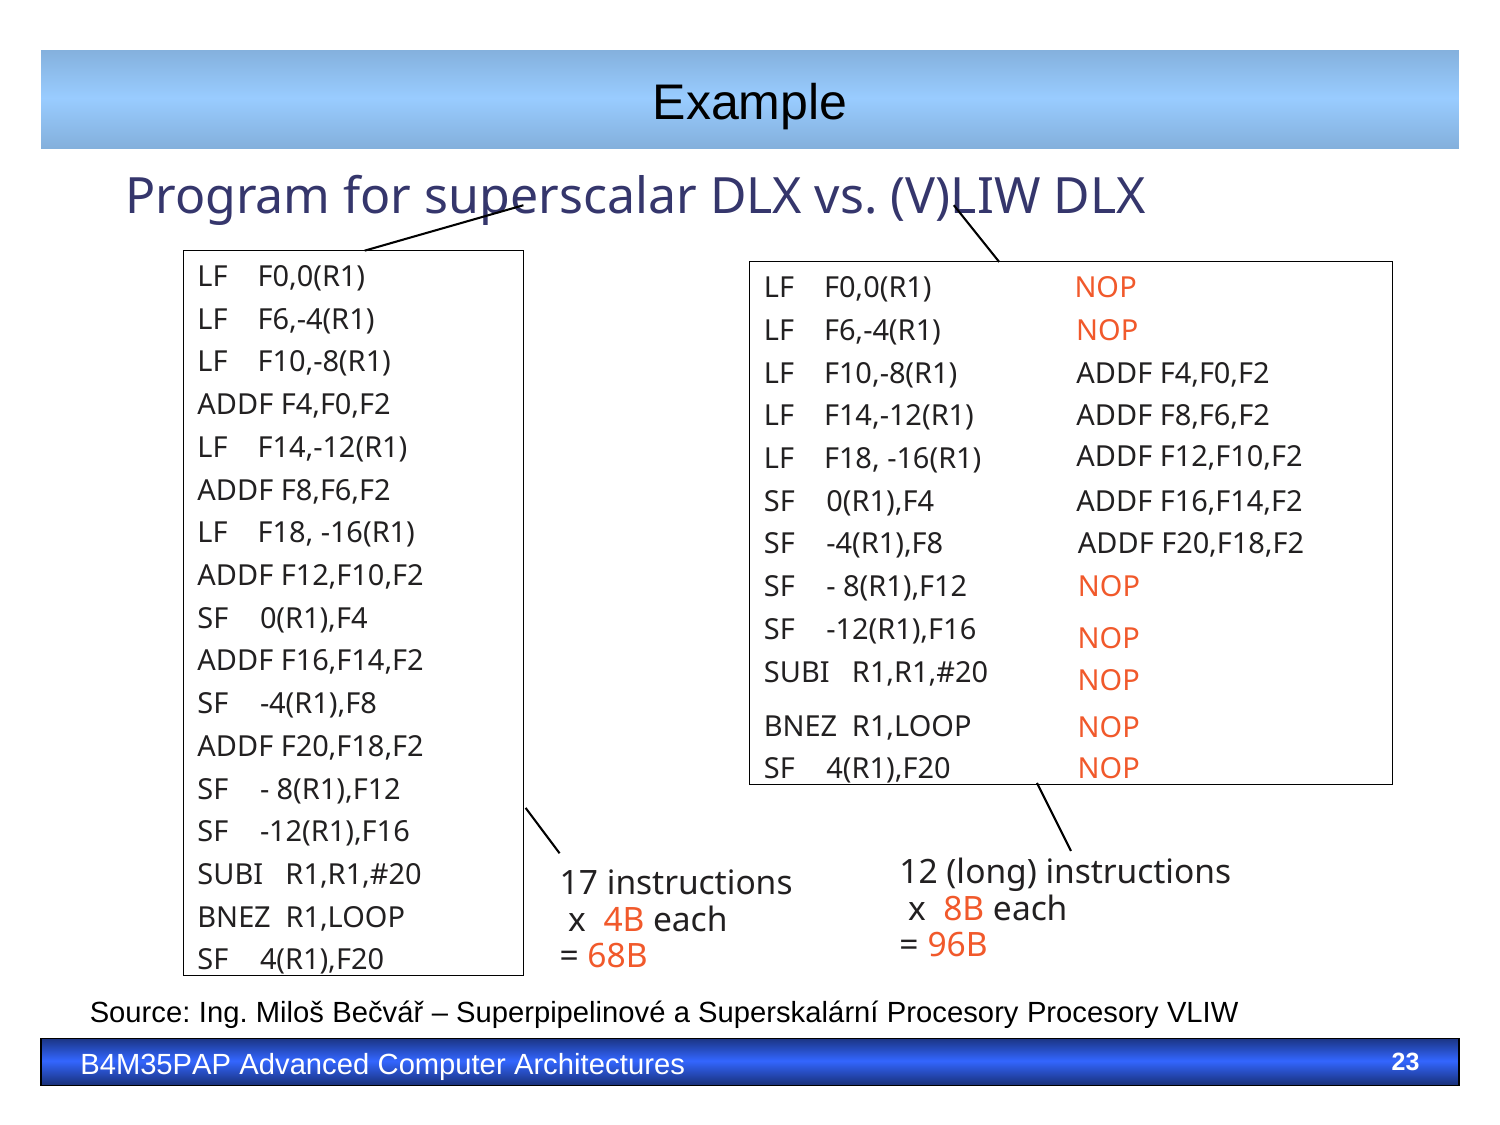

# Example
Program for superscalar DLX vs. (V)LIW DLX
LF F0,0(R1)
LF F0,0(R1)
NOP
LF F6,-4(R1)
LF F6,-4(R1)
NOP
LF F10,-8(R1)
LF F10,-8(R1)
ADDF F4,F0,F2
ADDF F4,F0,F2
LF F14,-12(R1)
ADDF F8,F6,F2
LF F14,-12(R1)
ADDF F12,F10,F2
LF F18, -16(R1)
ADDF F8,F6,F2
SF
0(R1),F4
ADDF F16,F14,F2
LF F18, -16(R1)
SF
-4(R1),F8
ADDF F20,F18,F2
ADDF F12,F10,F2
SF
- 8(R1),F12
NOP
SF
0(R1),F4
SF
-12(R1),F16
NOP
ADDF F16,F14,F2
SUBI R1,R1,#20
NOP
SF
-4(R1),F8
BNEZ R1,LOOP
NOP
ADDF F20,F18,F2
SF
4(R1),F20
NOP
SF
- 8(R1),F12
SF
-12(R1),F16
12 (long) instructions
SUBI R1,R1,#20
17 instructions
x 8B each
x 4B each
BNEZ R1,LOOP
= 96B
= 68B
SF
4(R1),F20
Source: Ing. Miloš Bečvář – Superpipelinové a Superskalární Procesory Procesory VLIW